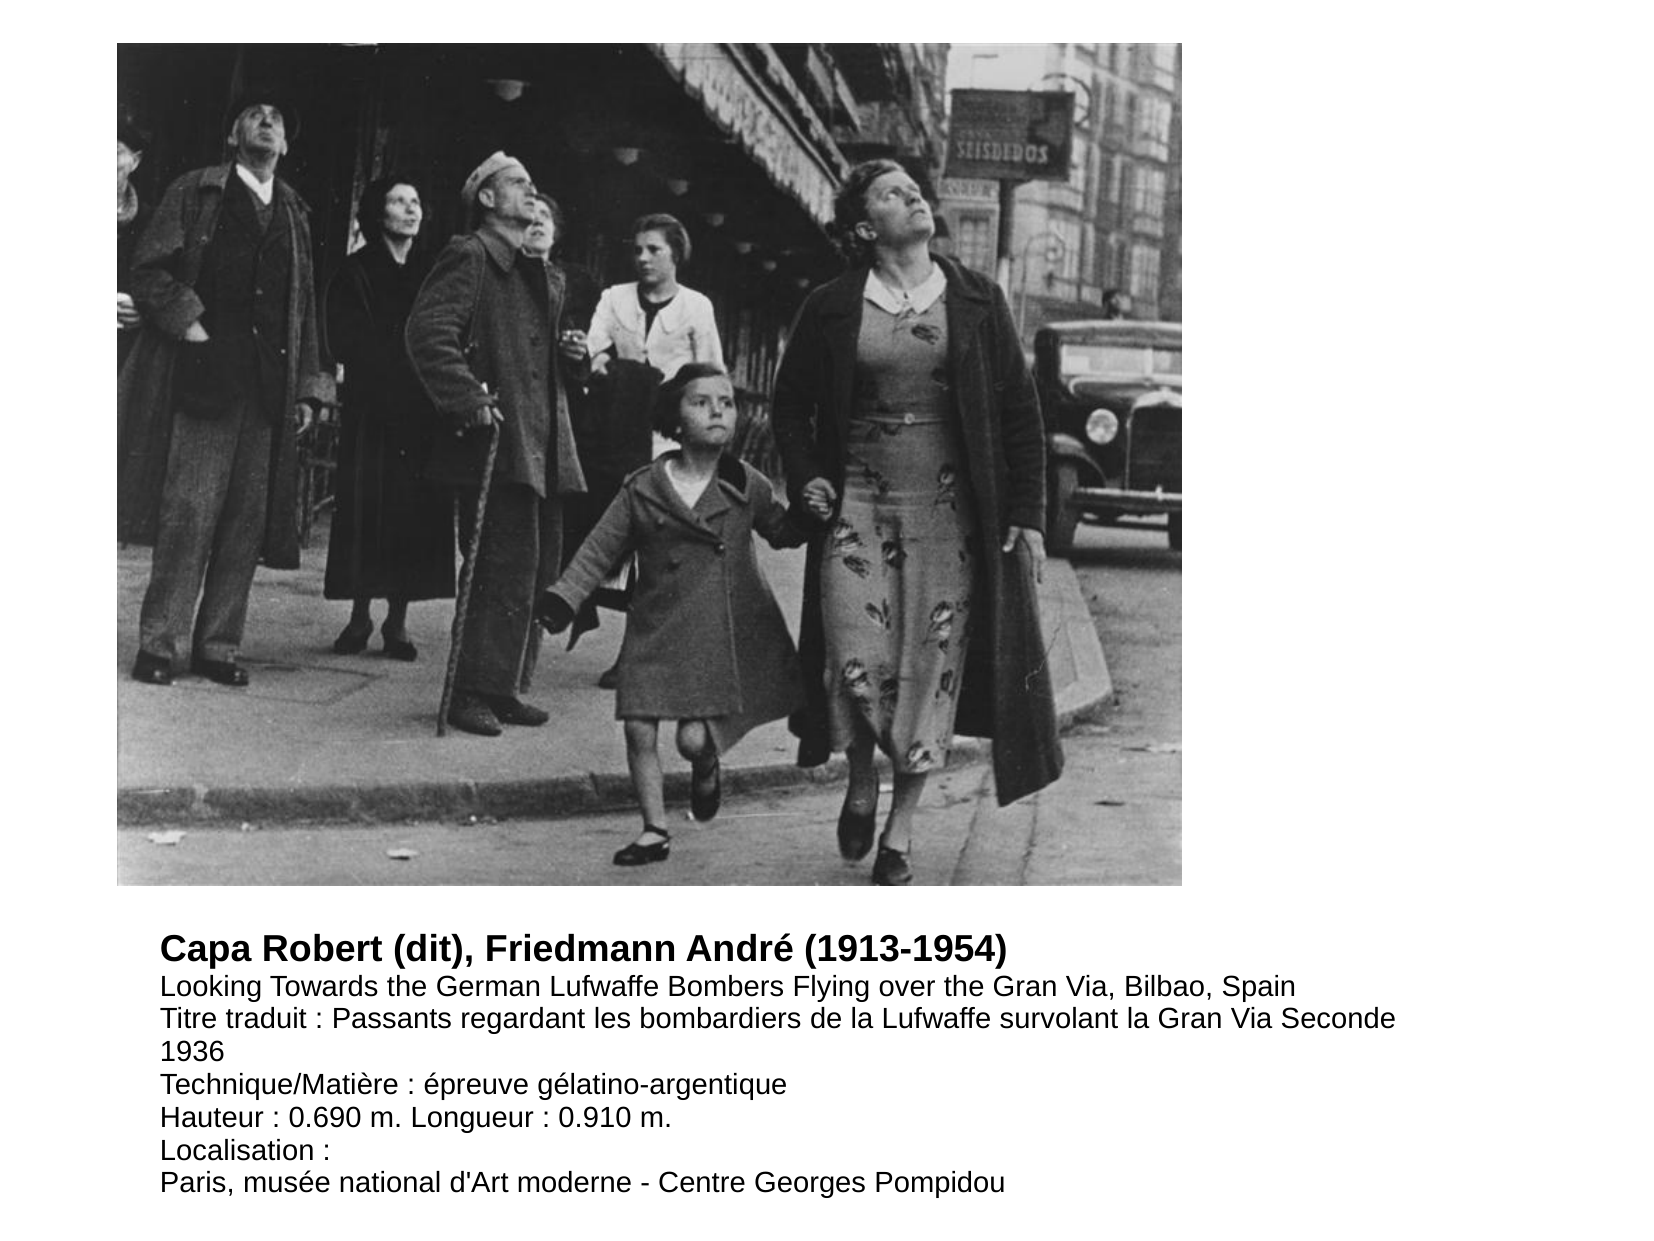

Capa Robert (dit), Friedmann André (1913-1954)
Looking Towards the German Lufwaffe Bombers Flying over the Gran Via, Bilbao, Spain
Titre traduit : Passants regardant les bombardiers de la Lufwaffe survolant la Gran Via Seconde
1936
Technique/Matière : épreuve gélatino-argentique
Hauteur : 0.690 m. Longueur : 0.910 m.
Localisation :
Paris, musée national d'Art moderne - Centre Georges Pompidou